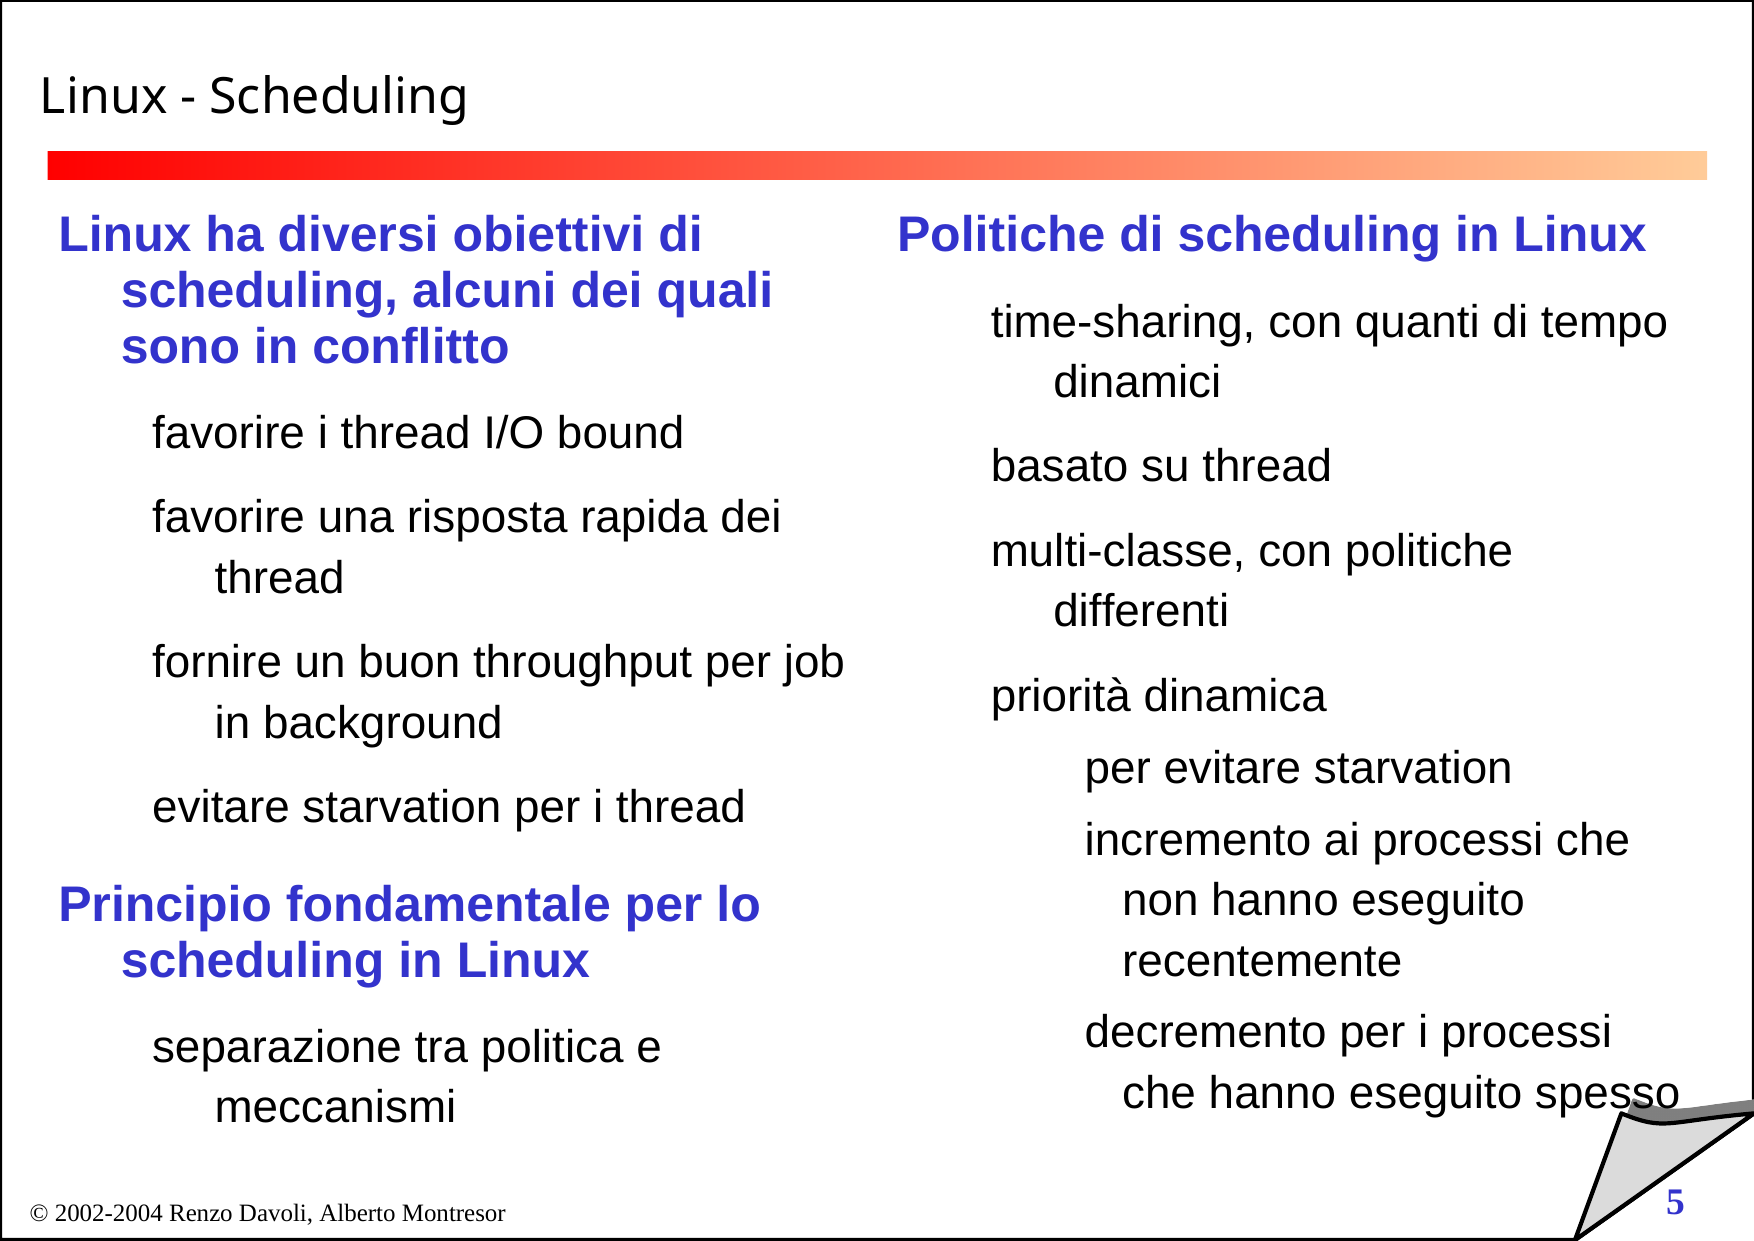

# Linux - Scheduling
Linux ha diversi obiettivi di scheduling, alcuni dei quali sono in conflitto
favorire i thread I/O bound
favorire una risposta rapida dei thread
fornire un buon throughput per job in background
evitare starvation per i thread
Principio fondamentale per lo scheduling in Linux
separazione tra politica e meccanismi
Politiche di scheduling in Linux
time-sharing, con quanti di tempo dinamici
basato su thread
multi-classe, con politiche differenti
priorità dinamica
per evitare starvation
incremento ai processi che non hanno eseguito recentemente
decremento per i processi che hanno eseguito spesso